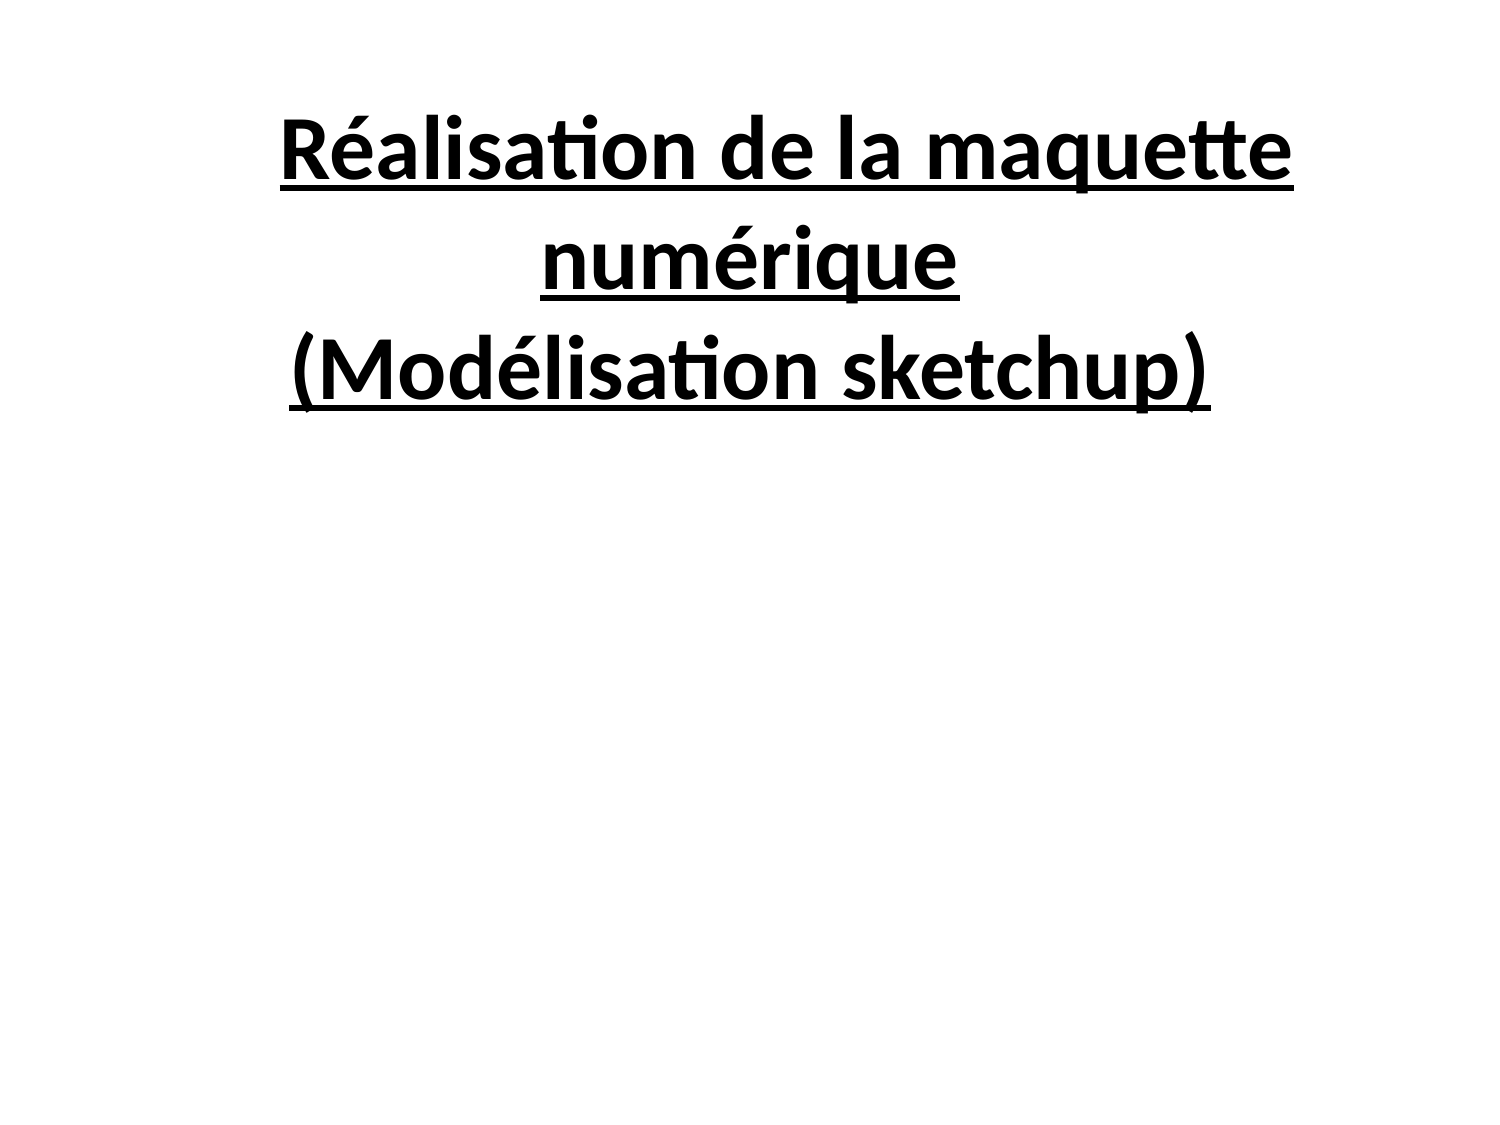

# Réalisation de la maquette numérique (Modélisation sketchup)